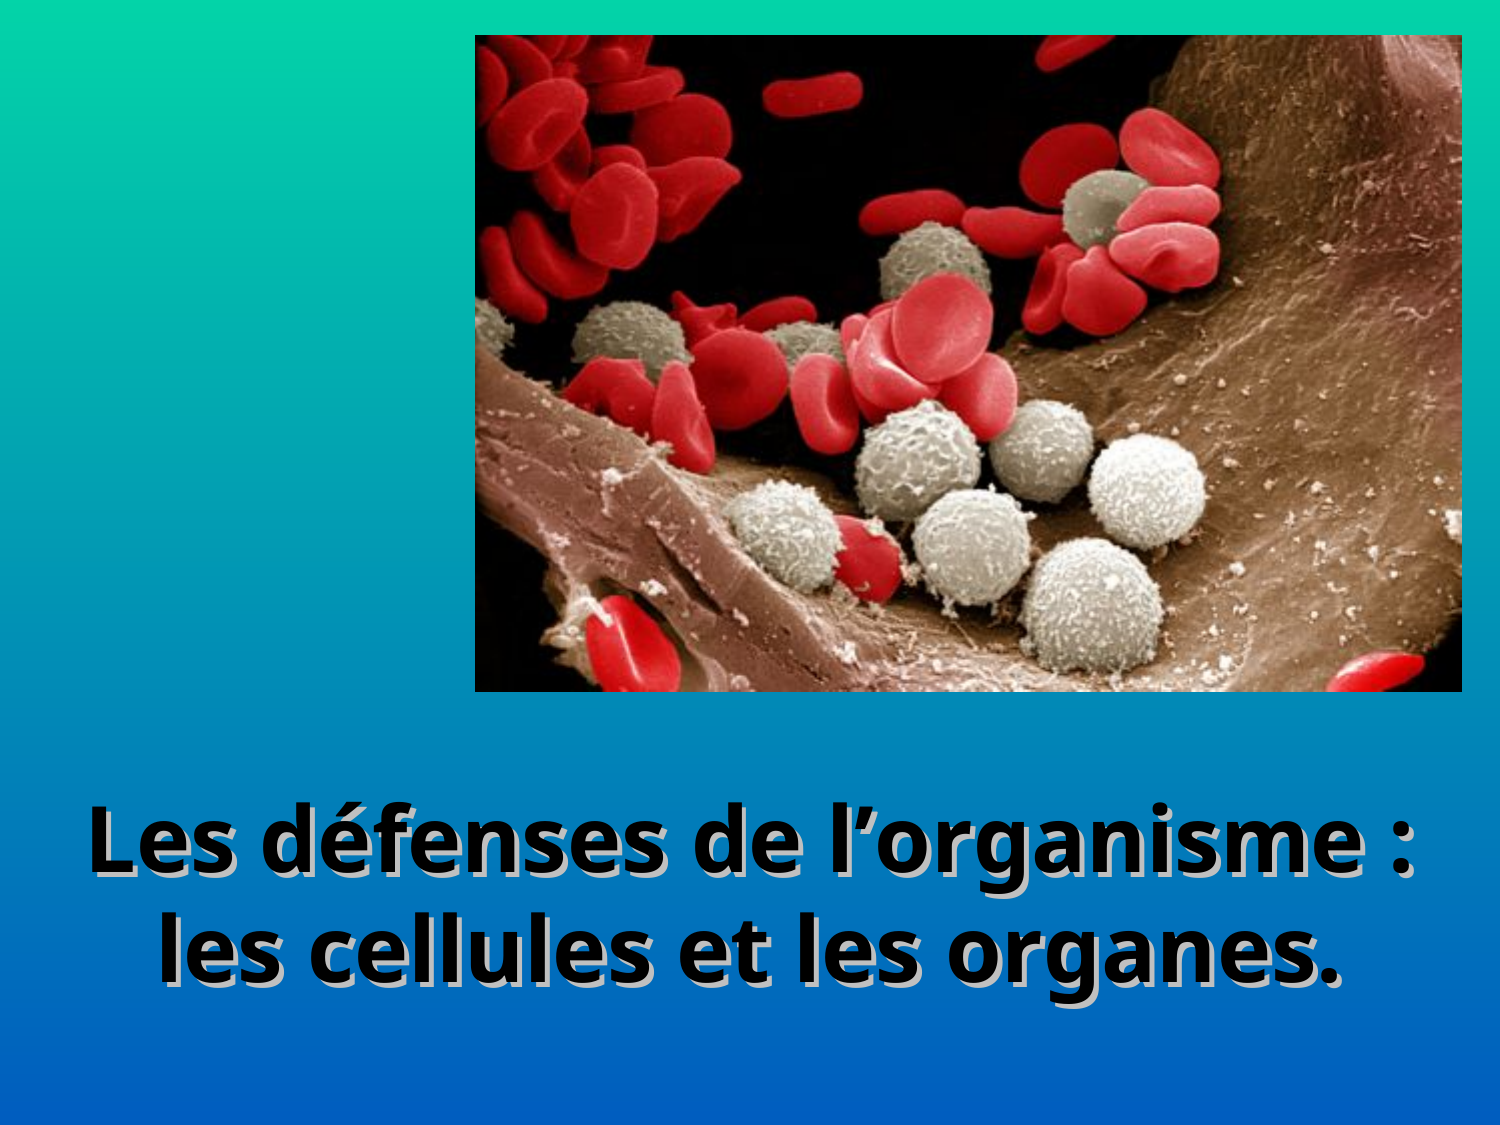

# Les défenses de l’organisme : les cellules et les organes.